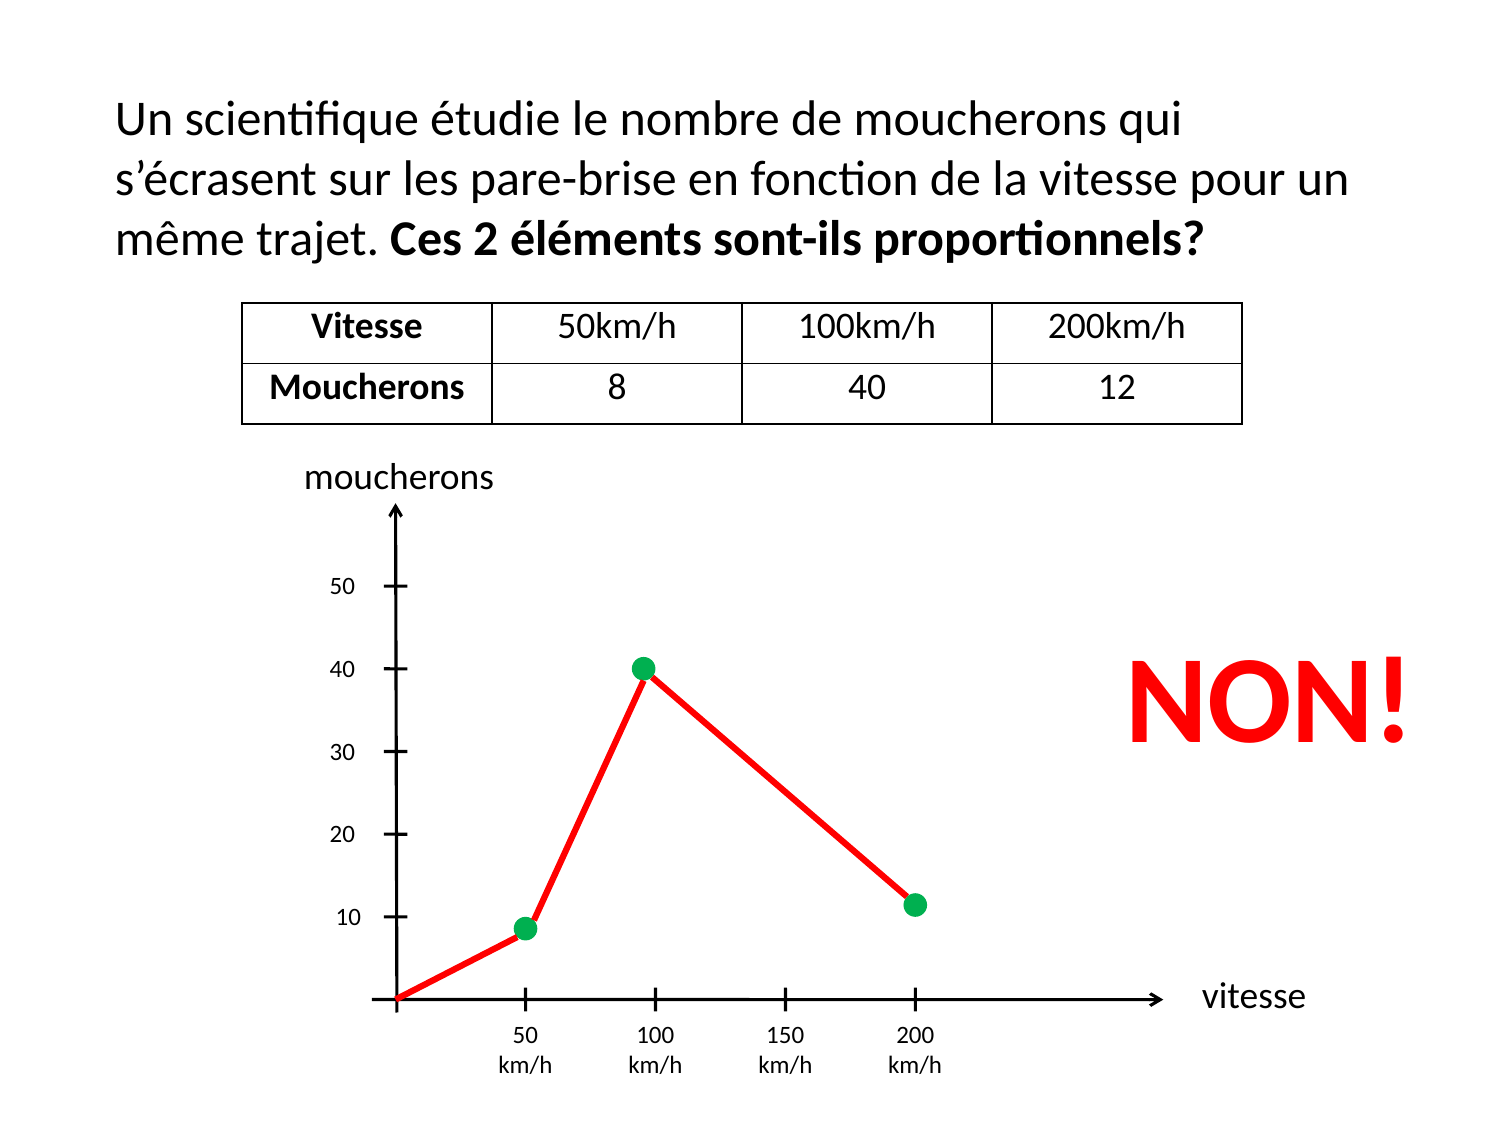

Un scientifique étudie le nombre de moucherons qui s’écrasent sur les pare-brise en fonction de la vitesse pour un même trajet. Ces 2 éléments sont-ils proportionnels?
| Vitesse | 50km/h | 100km/h | 200km/h |
| --- | --- | --- | --- |
| Moucherons | 8 | 40 | 12 |
moucherons
50
NON!
40
30
20
10
vitesse
50 km/h
100 km/h
150 km/h
200 km/h